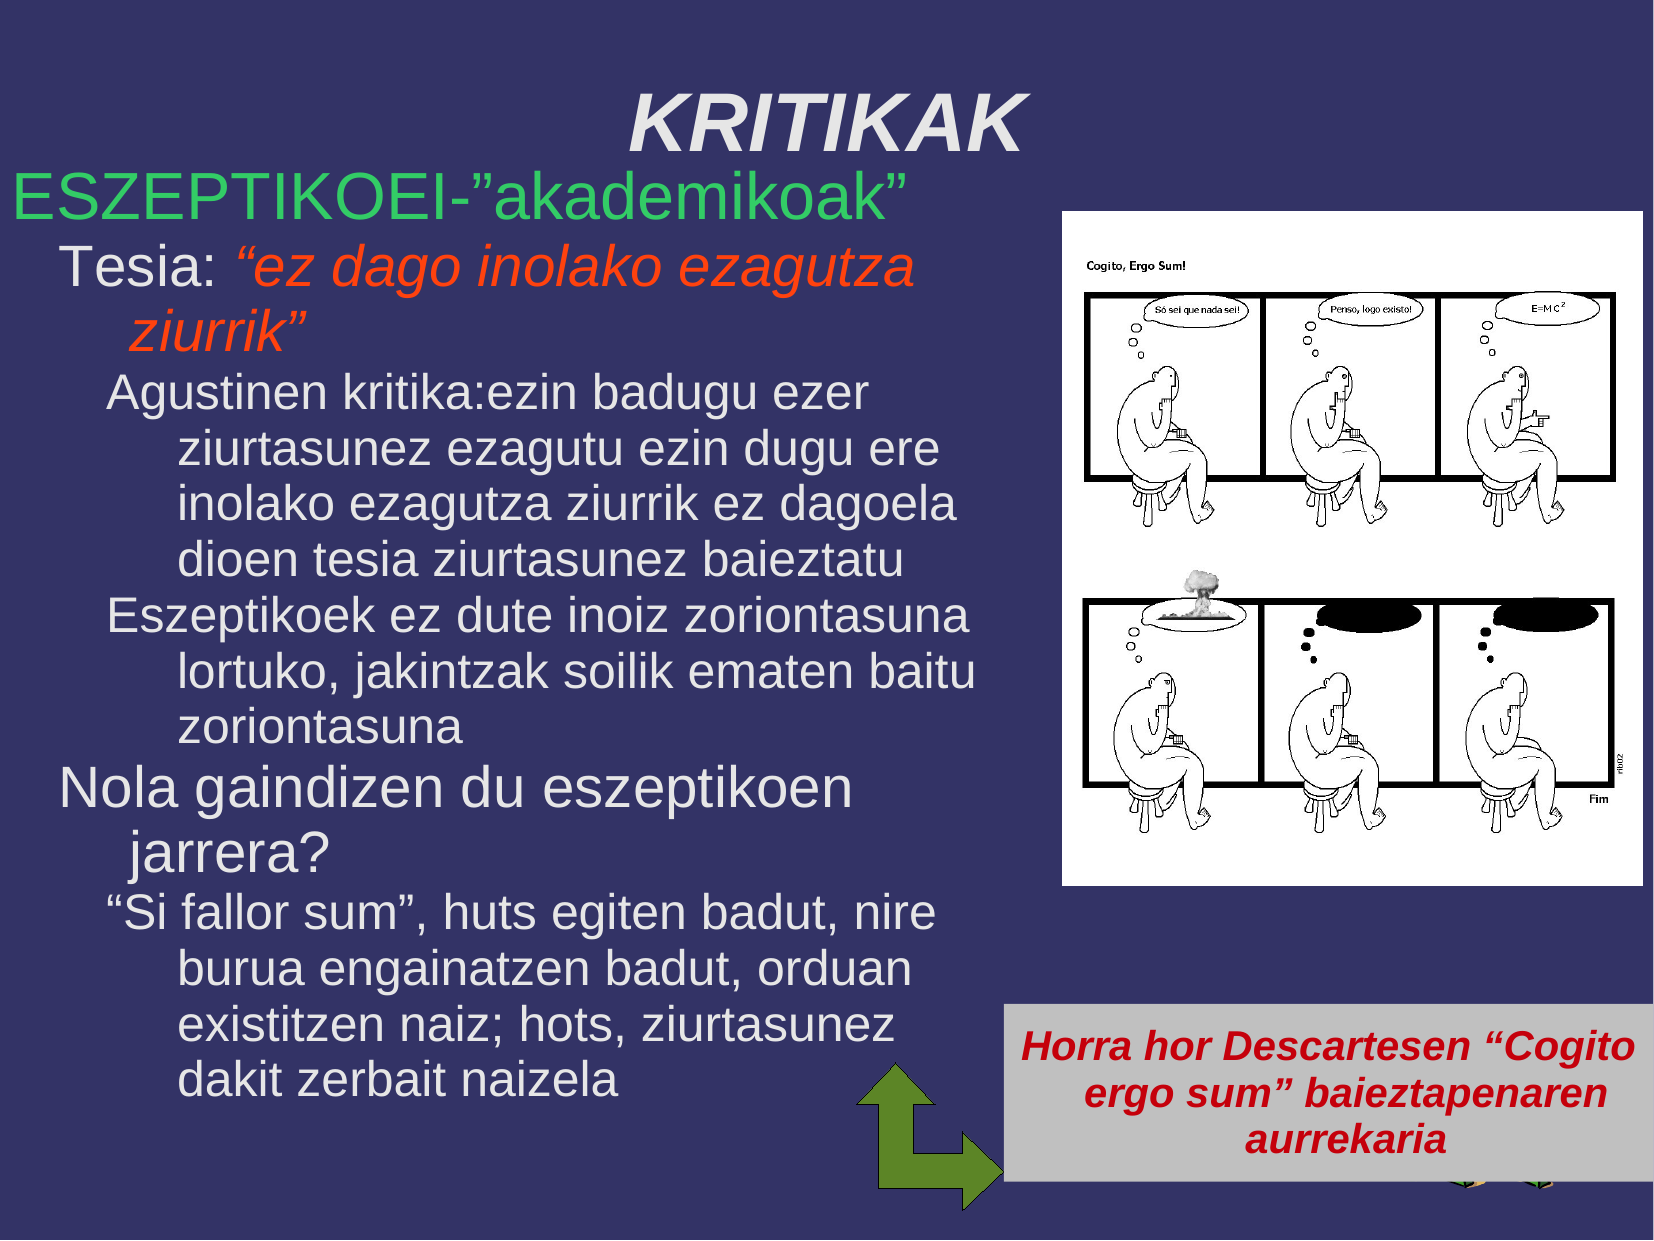

# KRITIKAK
ESZEPTIKOEI-”akademikoak”
Tesia: “ez dago inolako ezagutza ziurrik”
Agustinen kritika:ezin badugu ezer ziurtasunez ezagutu ezin dugu ere inolako ezagutza ziurrik ez dagoela dioen tesia ziurtasunez baieztatu
Eszeptikoek ez dute inoiz zoriontasuna lortuko, jakintzak soilik ematen baitu zoriontasuna
Nola gaindizen du eszeptikoen jarrera?
“Si fallor sum”, huts egiten badut, nire burua engainatzen badut, orduan existitzen naiz; hots, ziurtasunez dakit zerbait naizela
Horra hor Descartesen “Cogito ergo sum” baieztapenaren aurrekaria